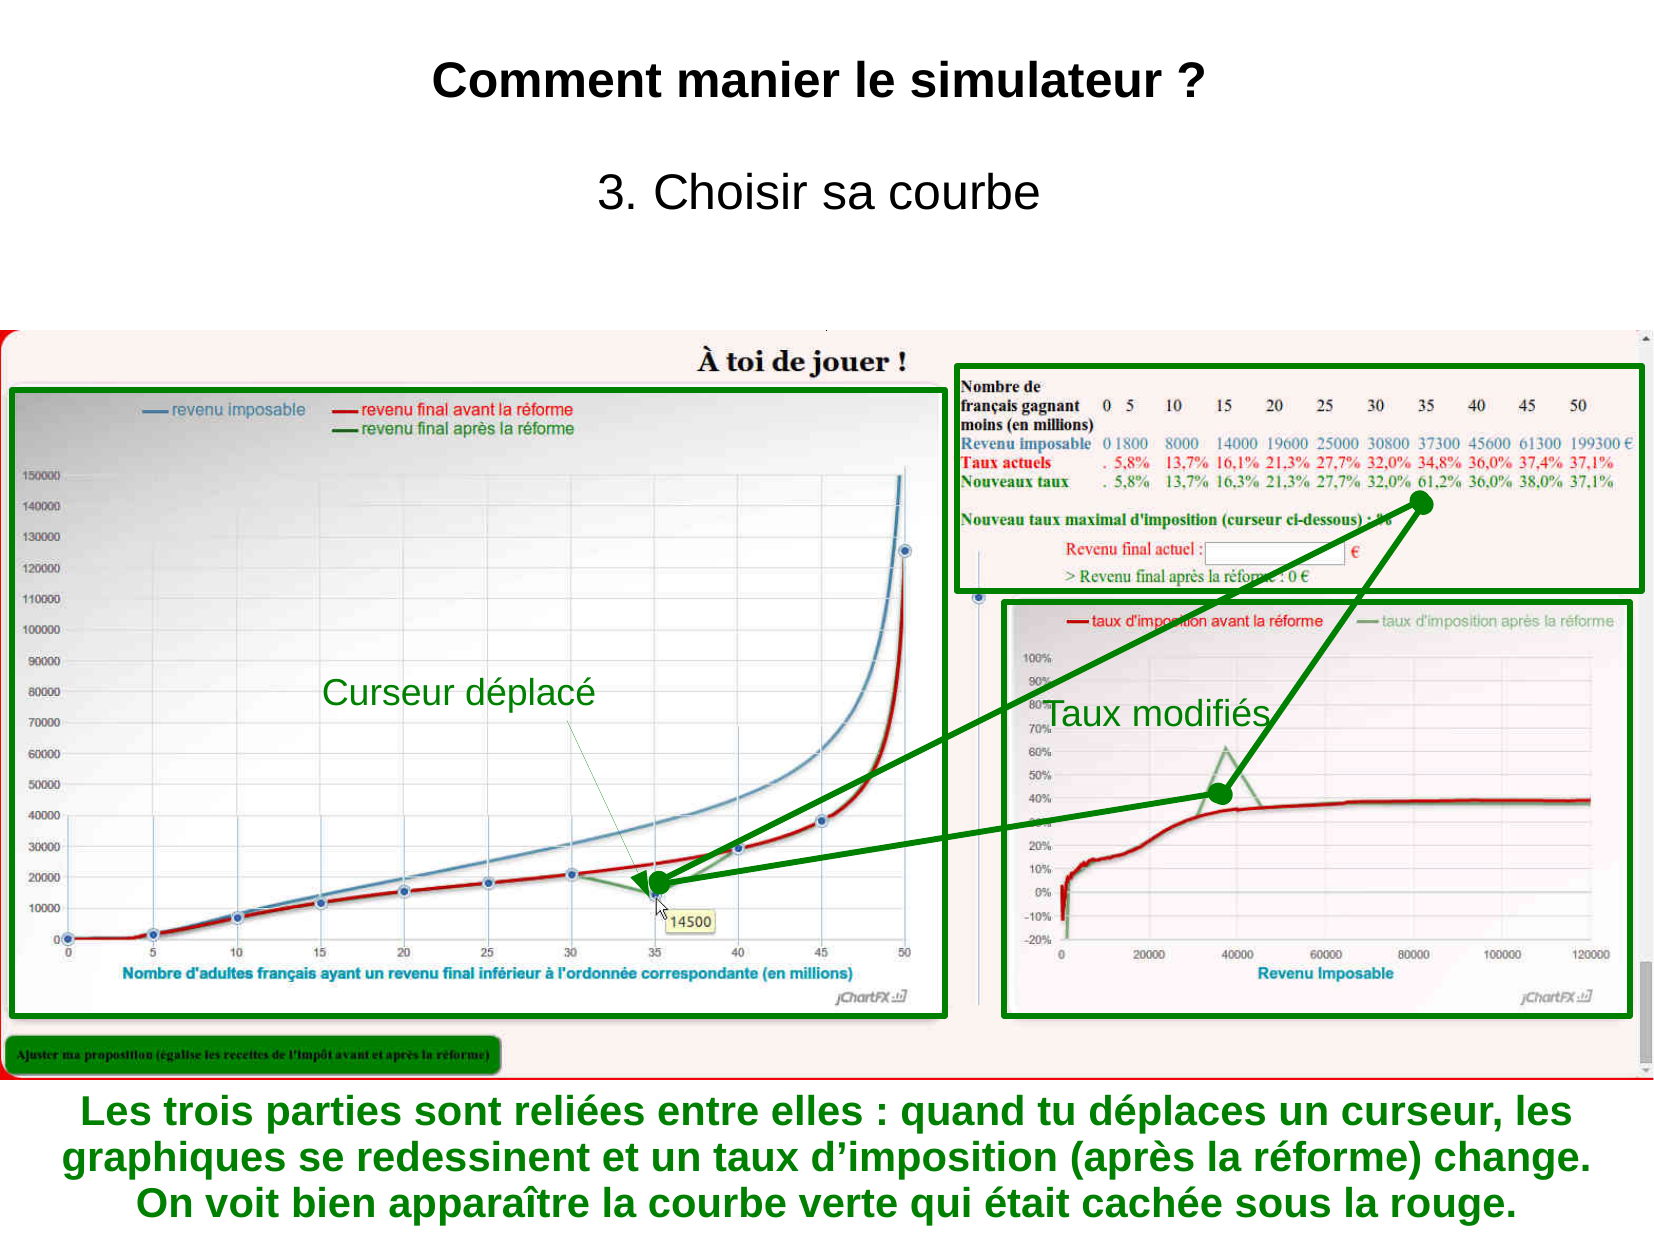

Comment manier le simulateur ?
3. Choisir sa courbe
Curseur déplacé
Taux modifiés
Les trois parties sont reliées entre elles : quand tu déplaces un curseur, les graphiques se redessinent et un taux d’imposition (après la réforme) change.
On voit bien apparaître la courbe verte qui était cachée sous la rouge.